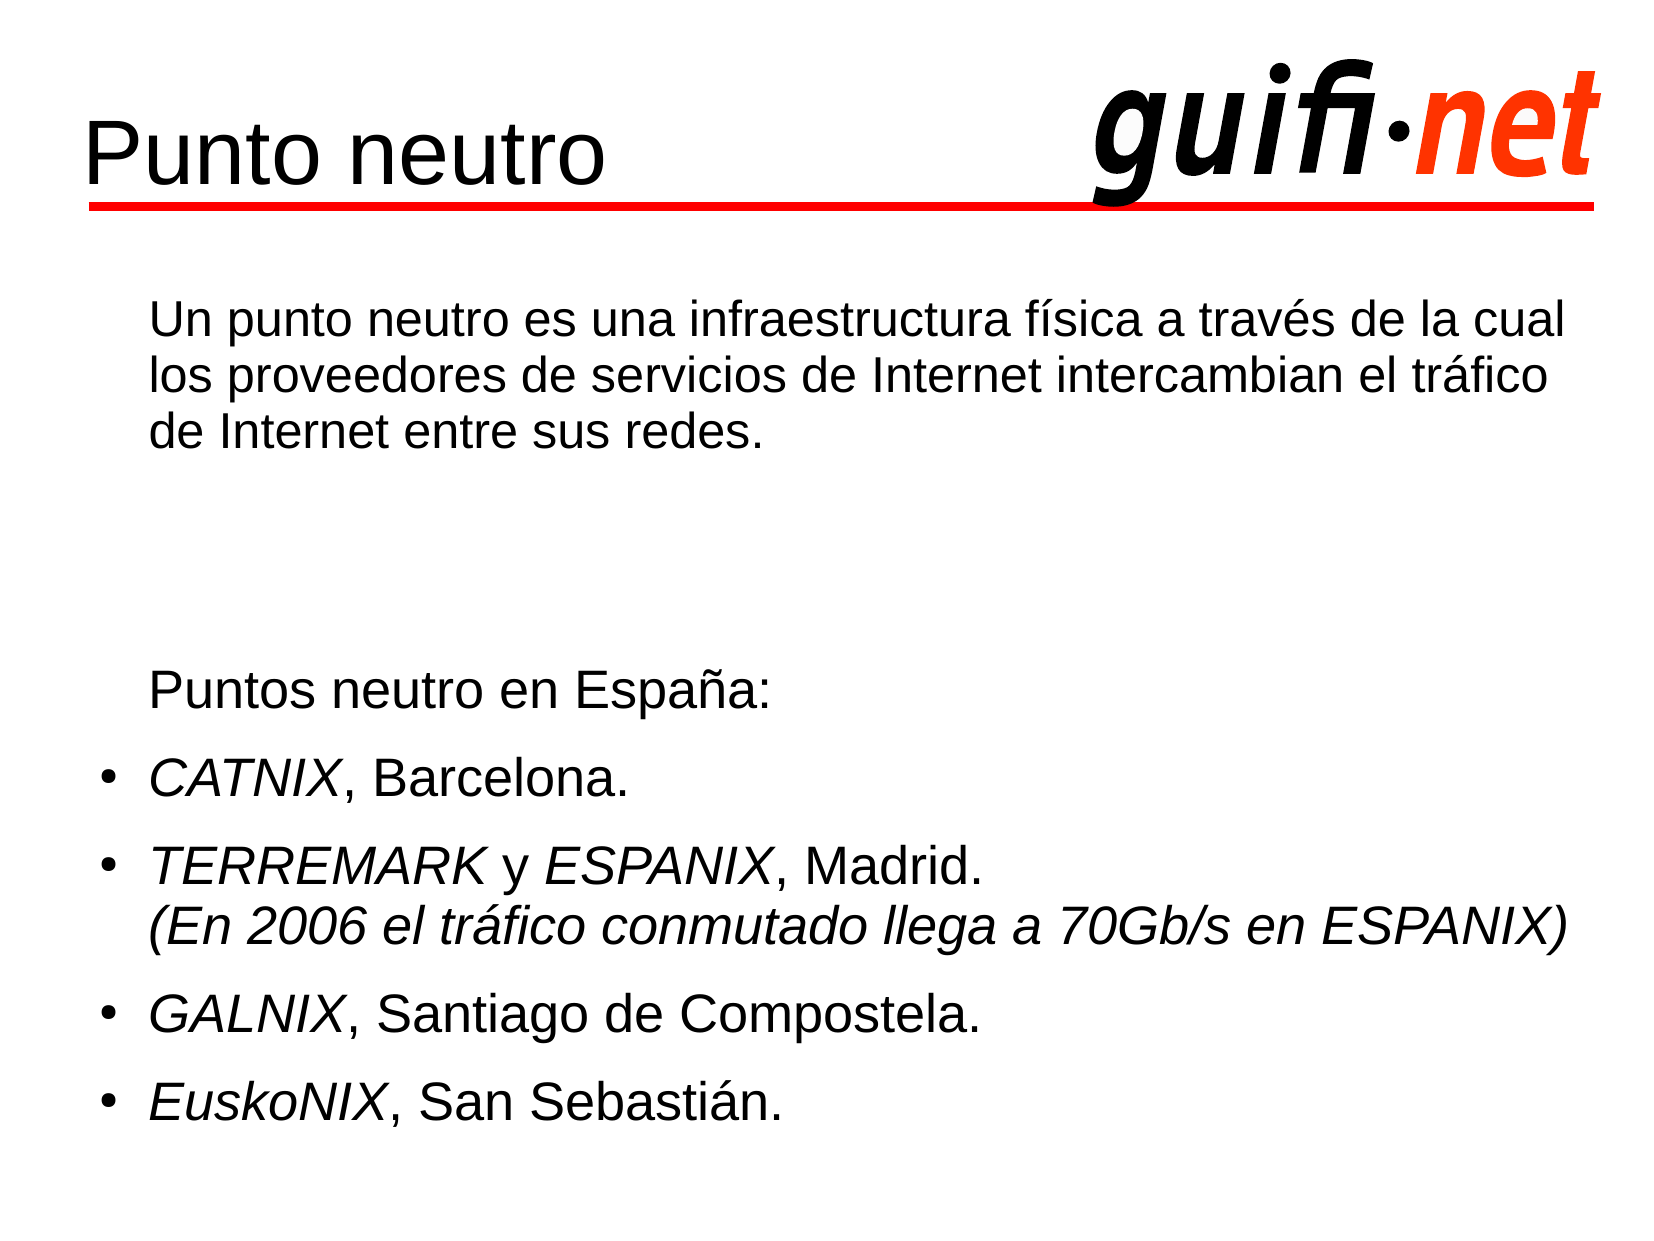

# Punto neutro
Un punto neutro es una infraestructura física a través de la cual los proveedores de servicios de Internet intercambian el tráfico de Internet entre sus redes.
Puntos neutro en España:
CATNIX, Barcelona.
TERREMARK y ESPANIX, Madrid.
(En 2006 el tráfico conmutado llega a 70Gb/s en ESPANIX)
GALNIX, Santiago de Compostela.
EuskoNIX, San Sebastián.